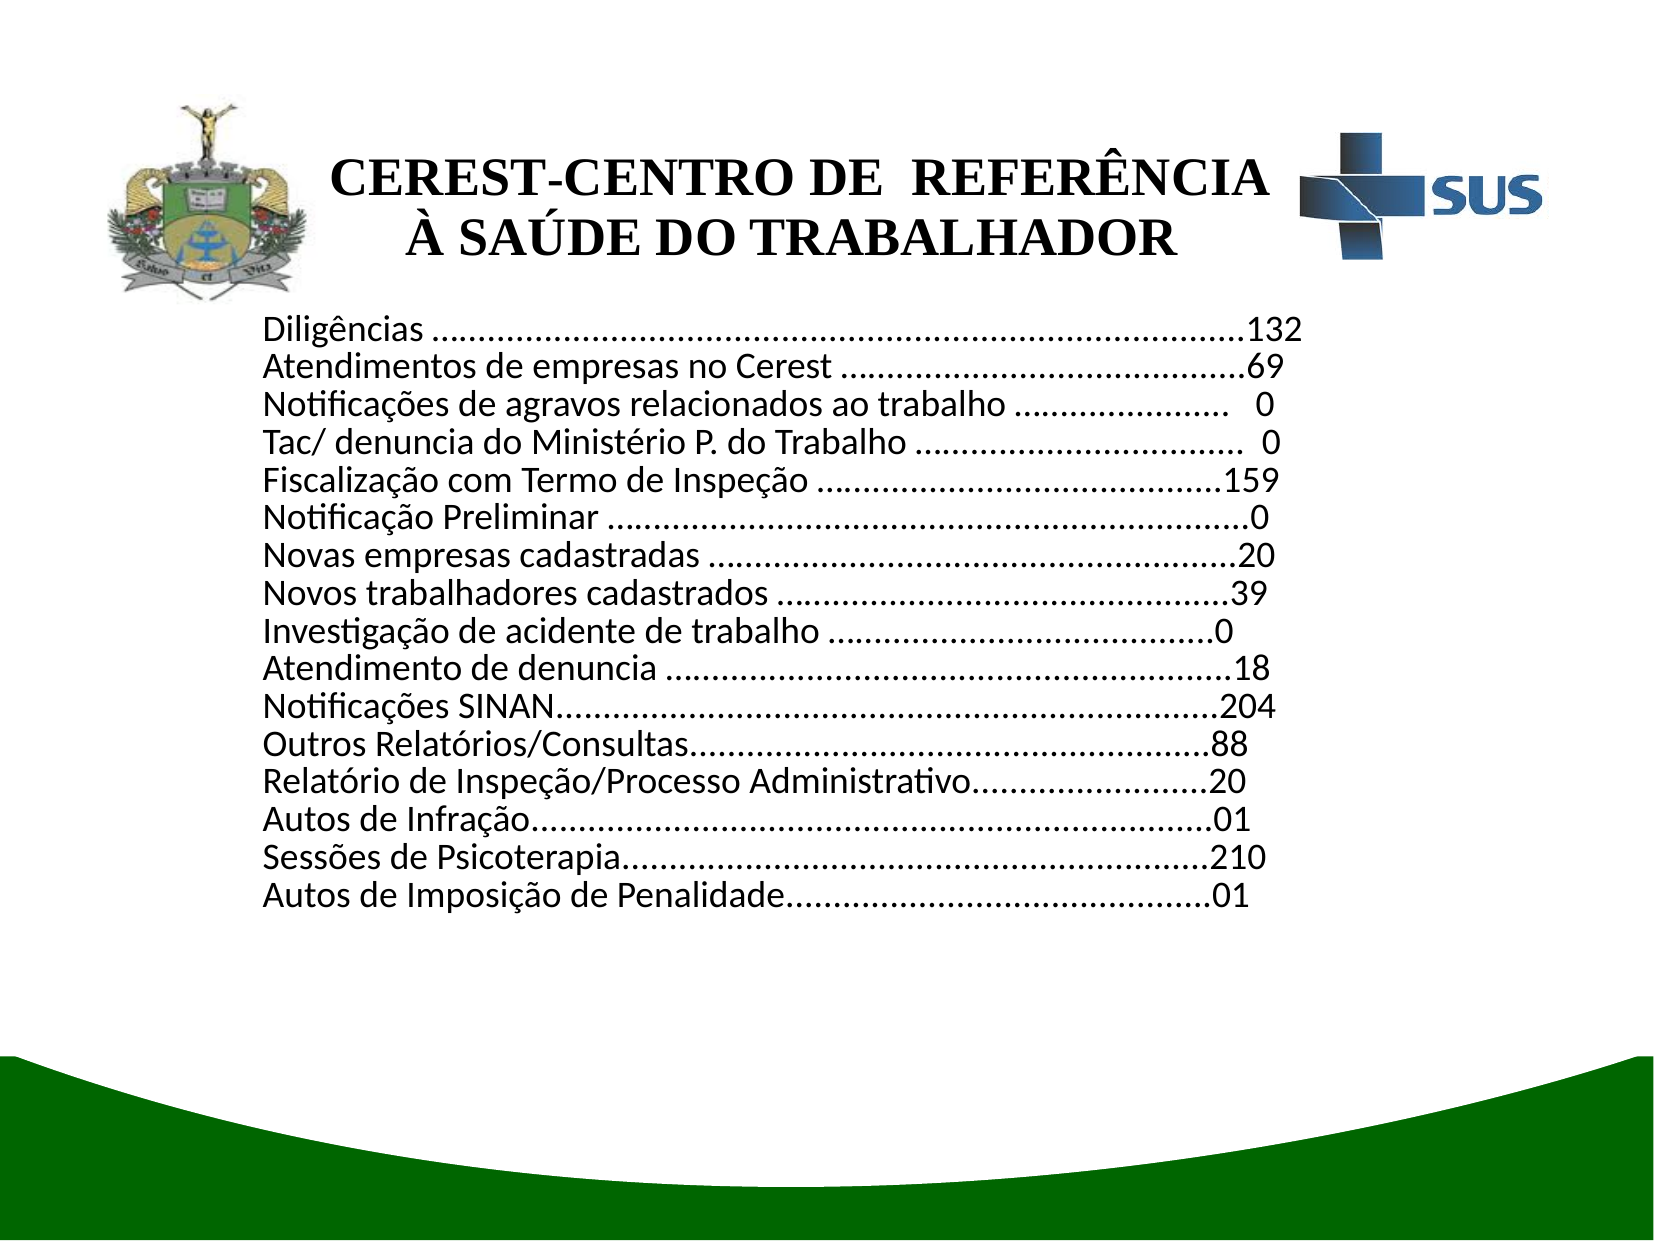

CEREST-CENTRO DE REFERÊNCIA À SAÚDE DO TRABALHADOR
Diligências …...................................................................................132
Atendimentos de empresas no Cerest …........................................69
Notificações de agravos relacionados ao trabalho ….................... 0
Tac/ denuncia do Ministério P. do Trabalho …................................ 0
Fiscalização com Termo de Inspeção …........................................159
Notificação Preliminar ….................................................................0
Novas empresas cadastradas ….....................................................20
Novos trabalhadores cadastrados ….............................................39
Investigação de acidente de trabalho …......................................0
Atendimento de denuncia ….........................................................18
Notificações SINAN......................................................................204
Outros Relatórios/Consultas.......................................................88
Relatório de Inspeção/Processo Administrativo.........................20
Autos de Infração........................................................................01
Sessões de Psicoterapia..............................................................210
Autos de Imposição de Penalidade.............................................01